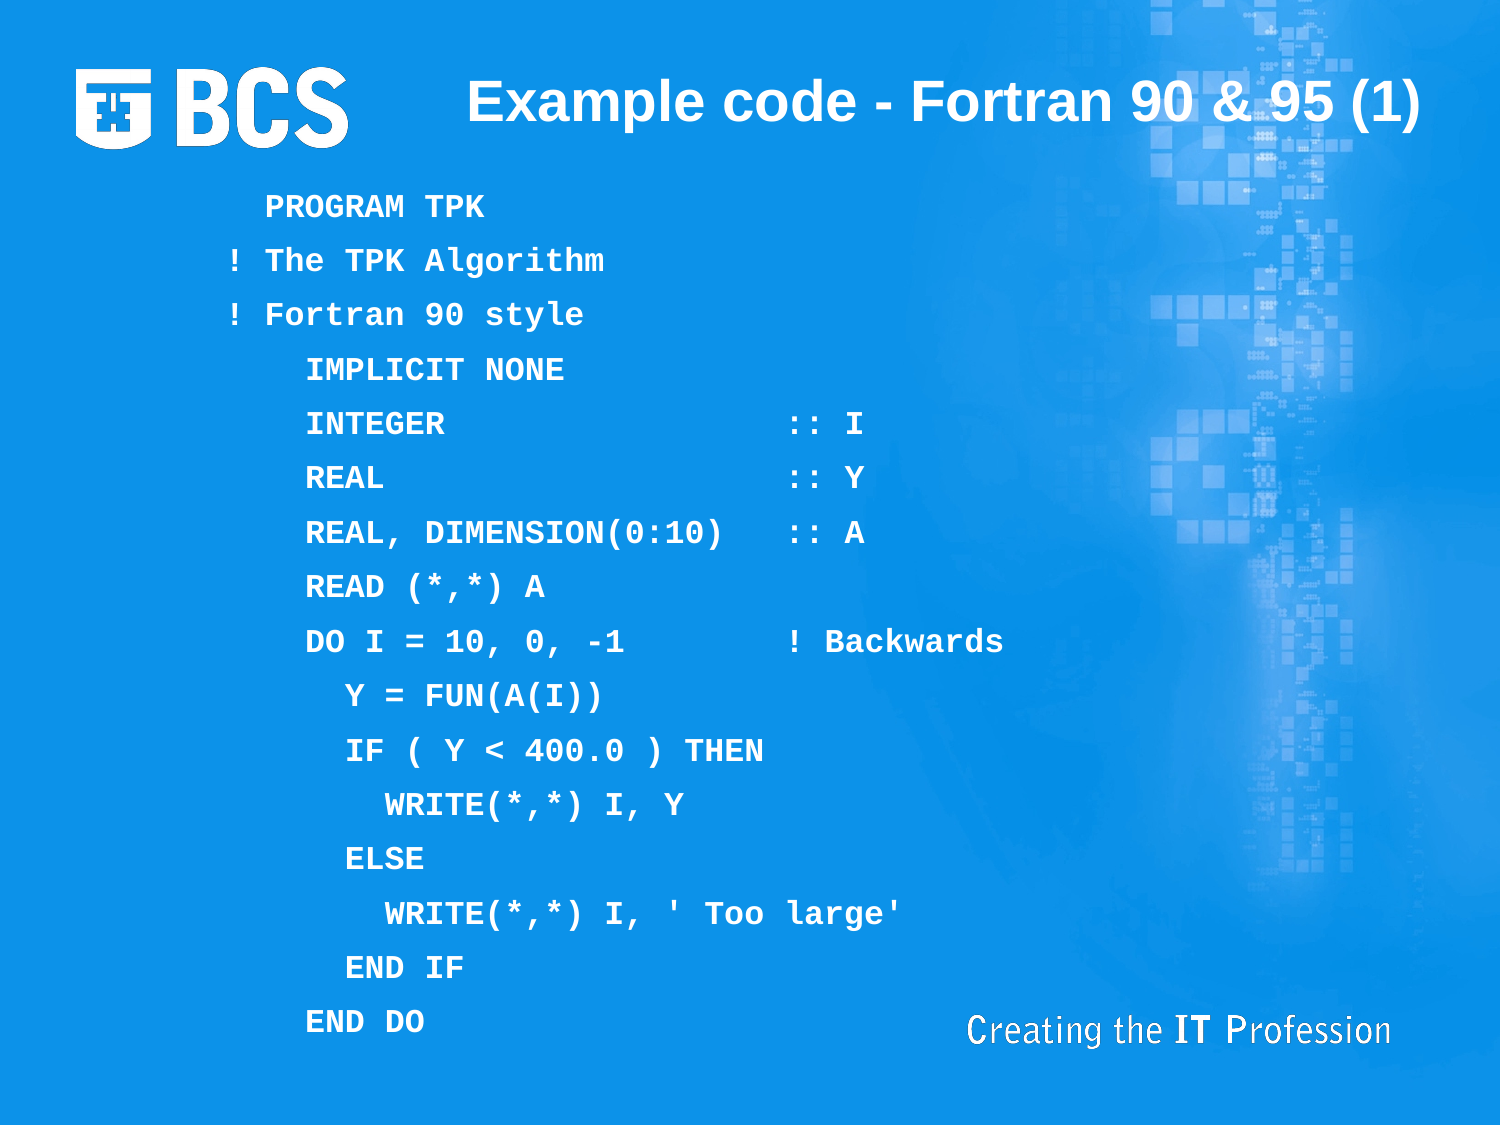

# Example code - Fortran 90 & 95 (1)
 PROGRAM TPK
! The TPK Algorithm
! Fortran 90 style
 IMPLICIT NONE
 INTEGER :: I
 REAL :: Y
 REAL, DIMENSION(0:10) :: A
 READ (*,*) A
 DO I = 10, 0, -1 ! Backwards
 Y = FUN(A(I))
 IF ( Y < 400.0 ) THEN
 WRITE(*,*) I, Y
 ELSE
 WRITE(*,*) I, ' Too large'
 END IF
 END DO